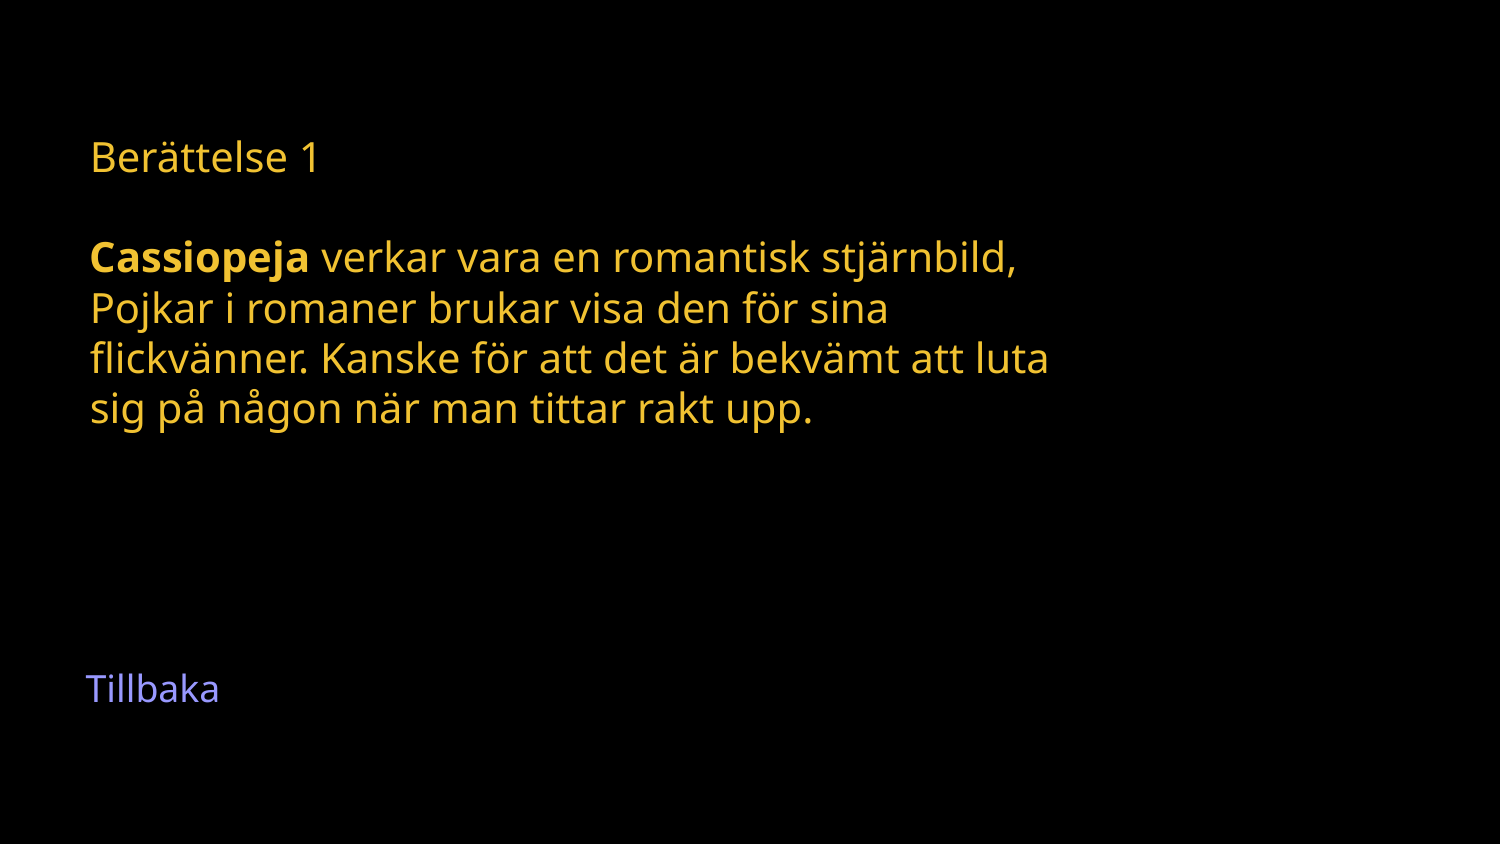

Berättelse 1
Cassiopeja verkar vara en romantisk stjärnbild,
Pojkar i romaner brukar visa den för sina
flickvänner. Kanske för att det är bekvämt att luta
sig på någon när man tittar rakt upp.
Tillbaka